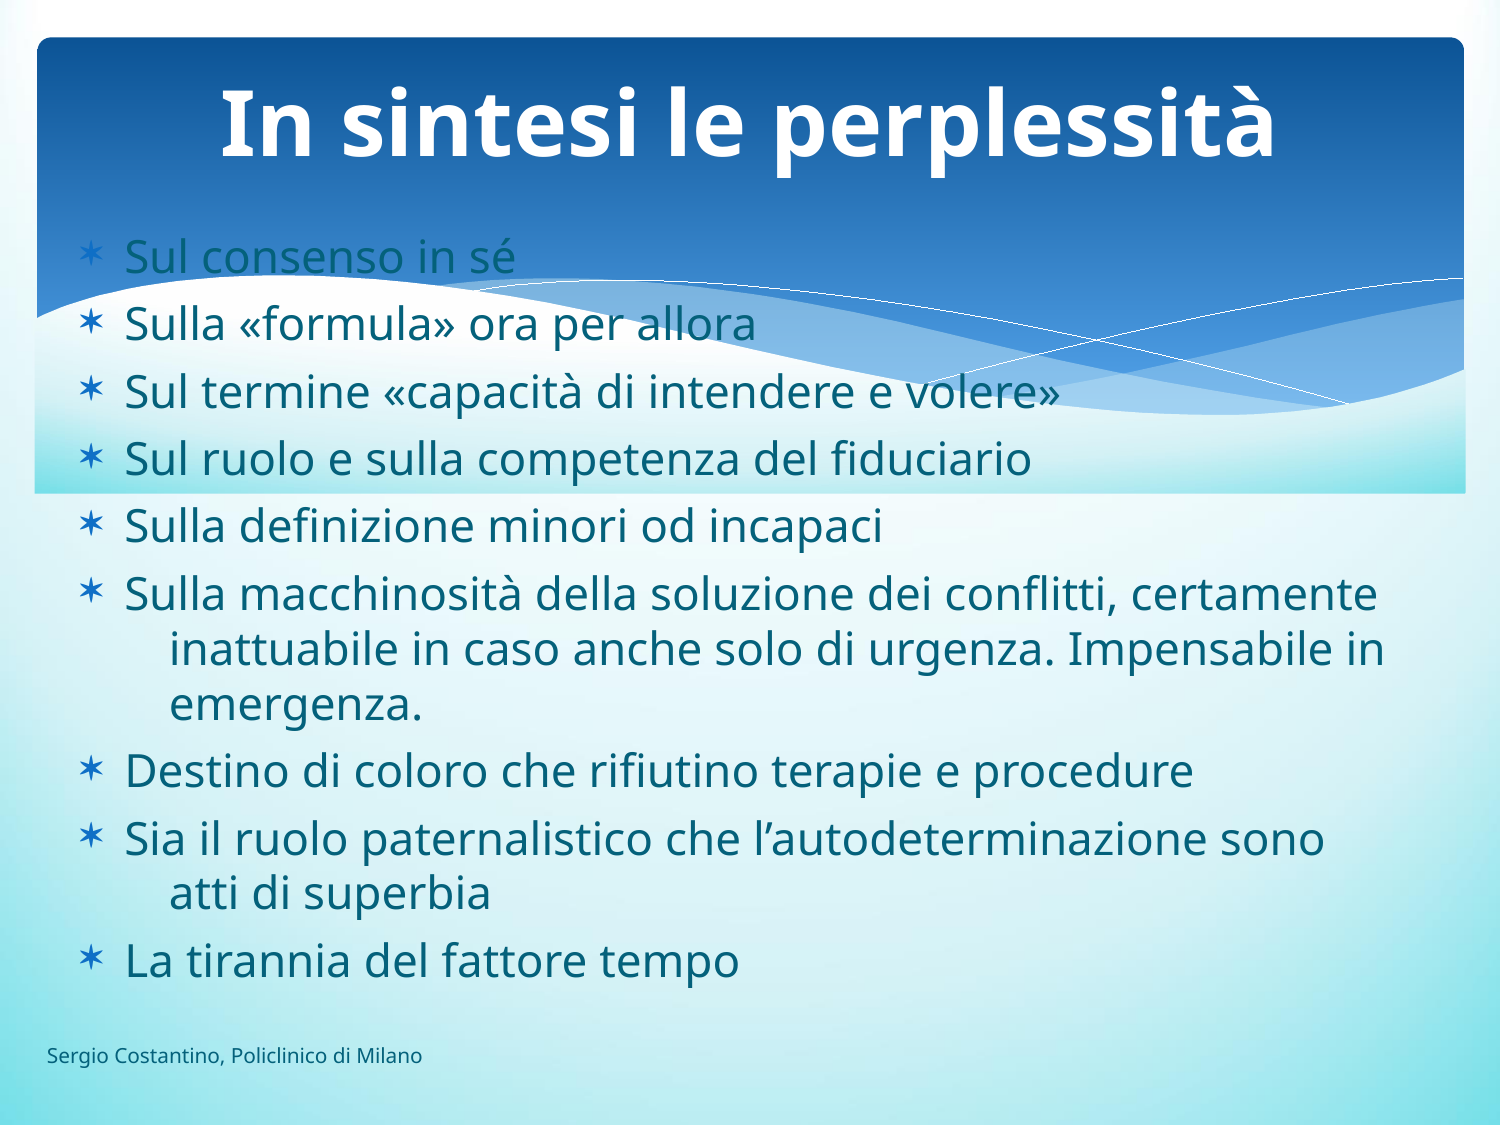

In sintesi le perplessità
# Sul consenso in sé
Sulla «formula» ora per allora
Sul termine «capacità di intendere e volere»
Sul ruolo e sulla competenza del fiduciario
Sulla definizione minori od incapaci
Sulla macchinosità della soluzione dei conflitti, certamente inattuabile in caso anche solo di urgenza. Impensabile in emergenza.
Destino di coloro che rifiutino terapie e procedure
Sia il ruolo paternalistico che l’autodeterminazione sono atti di superbia
La tirannia del fattore tempo
Sergio Costantino, Policlinico di Milano